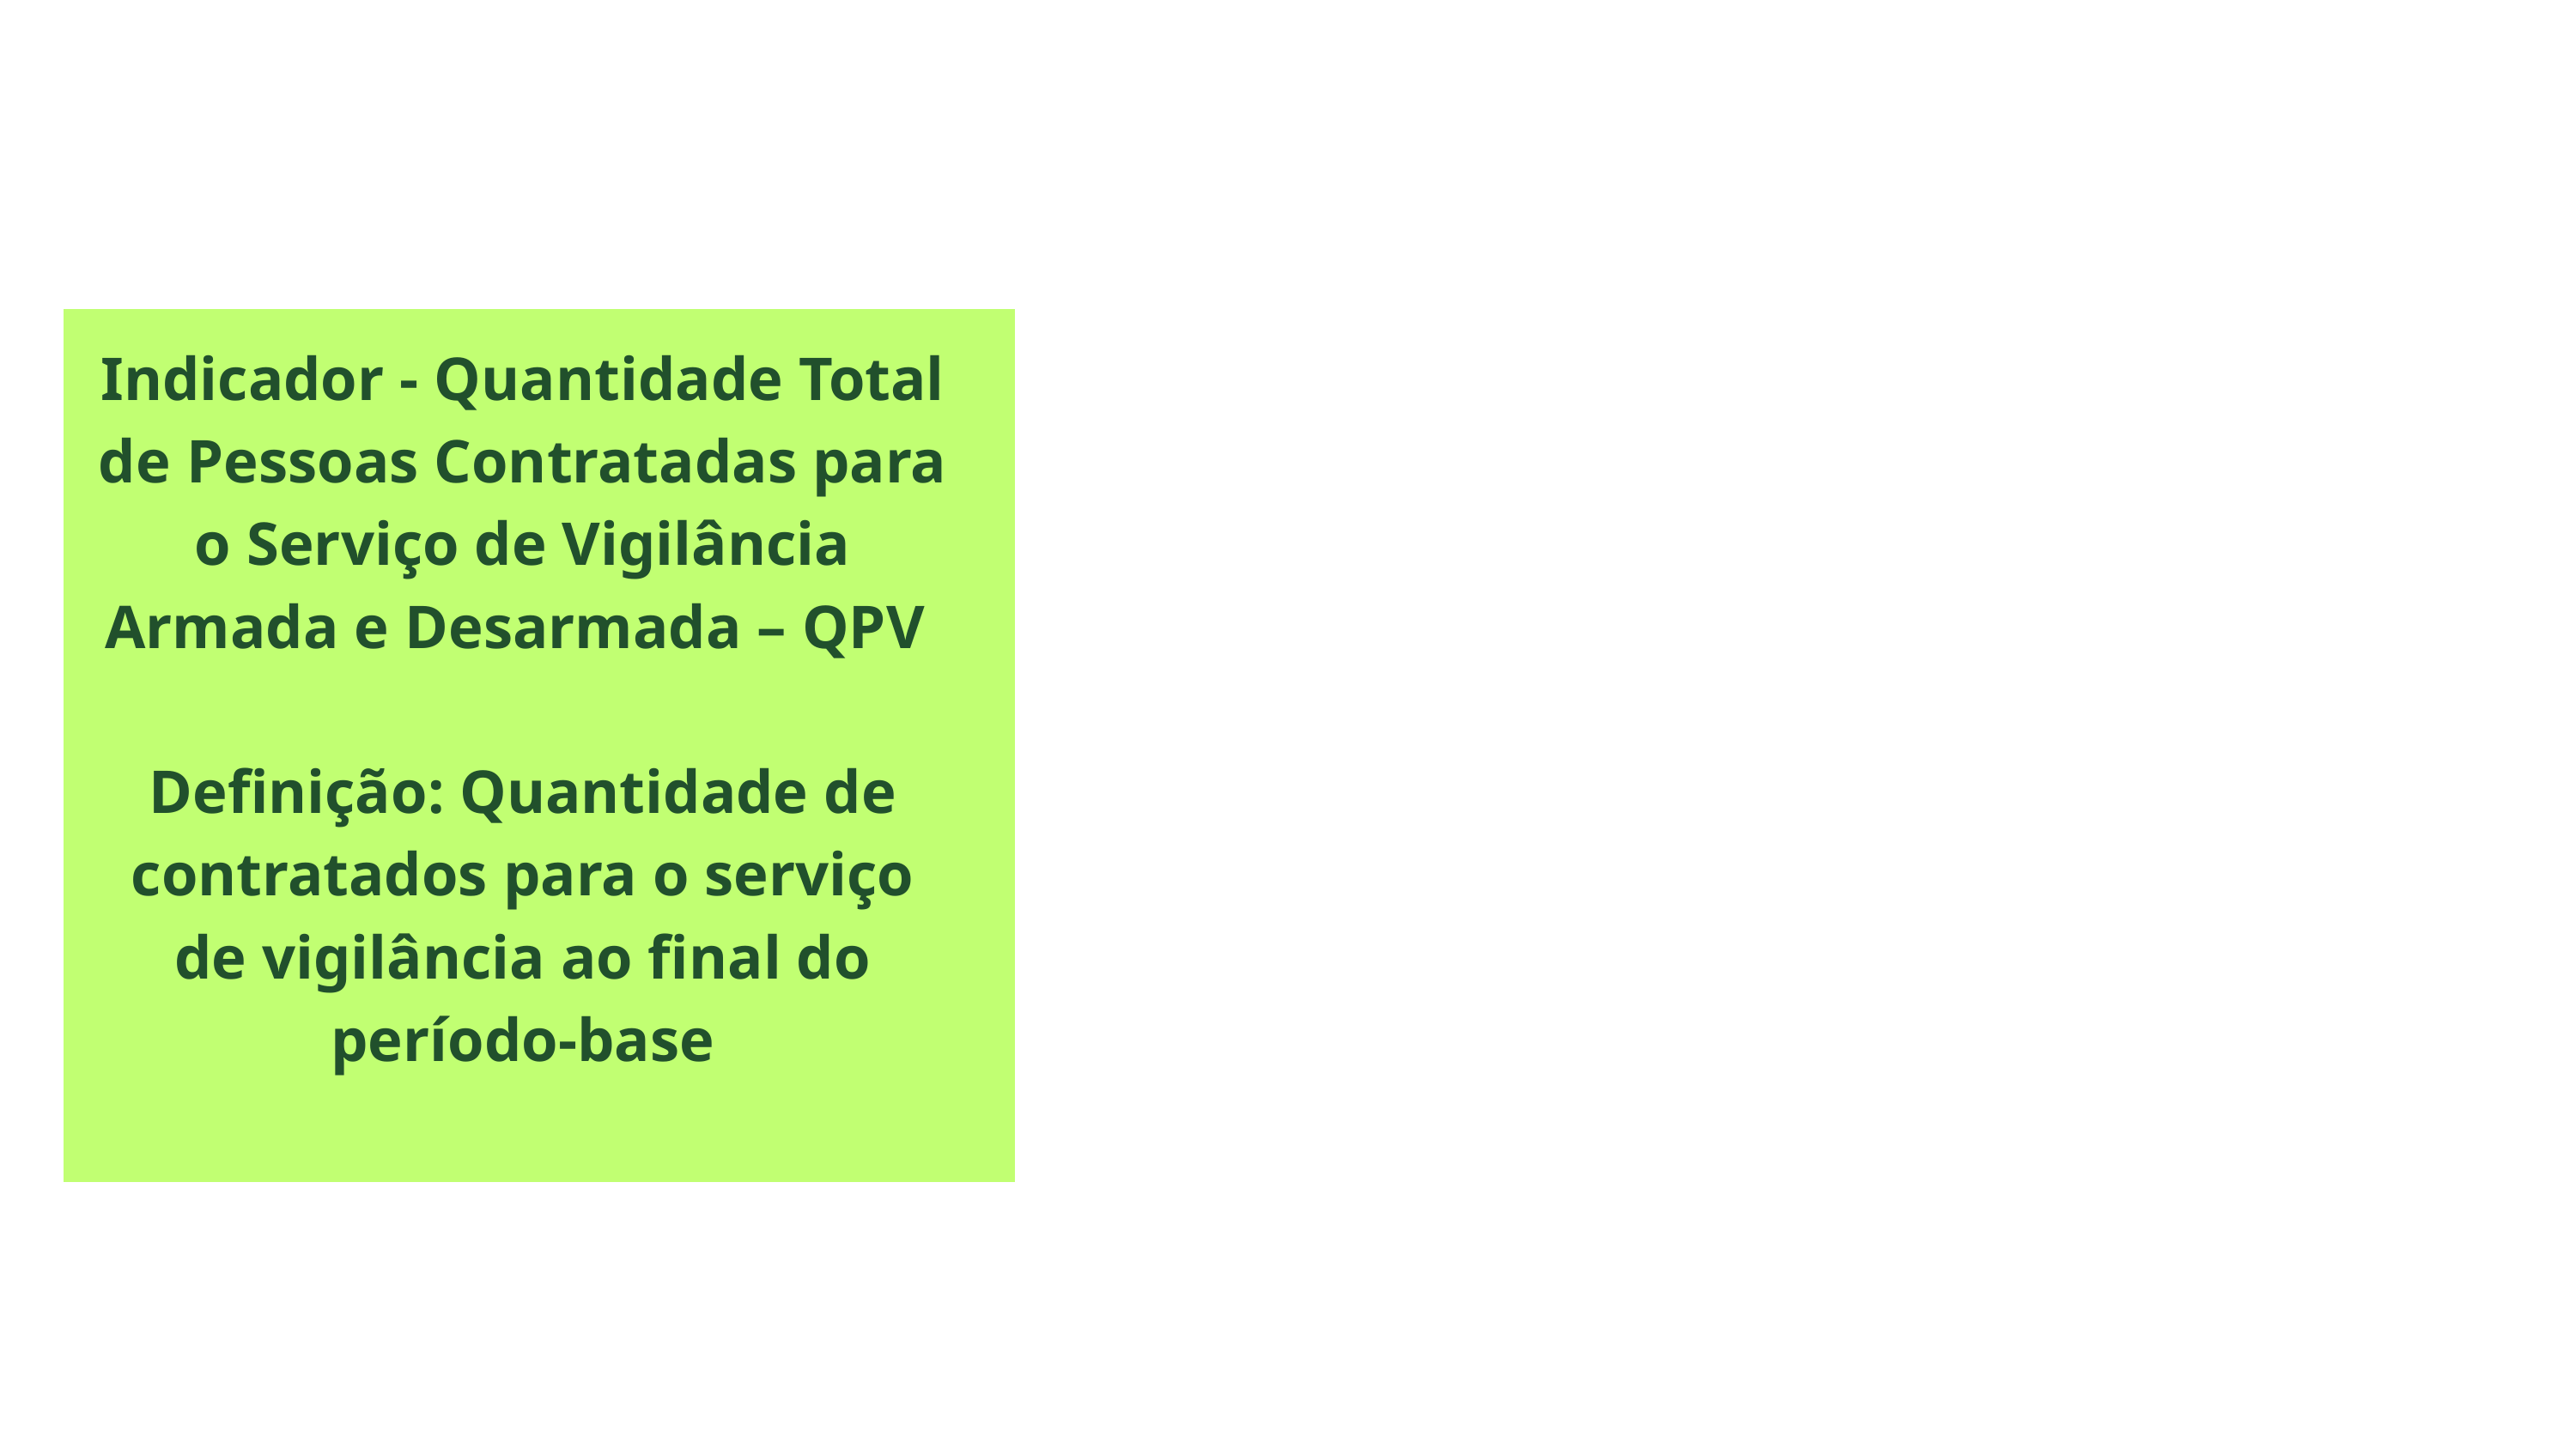

Fórmula: Número de trabalhadores.
Periodicidade: Anual.
Metodologia Análise de Desempenho: Anual
Unidade responsável pelas metas: Secretaria Administrativa.
Indicador - Quantidade Total de Pessoas Contratadas para o Serviço de Vigilância Armada e Desarmada – QPV
Definição: Quantidade de contratados para o serviço de vigilância ao final do período-base